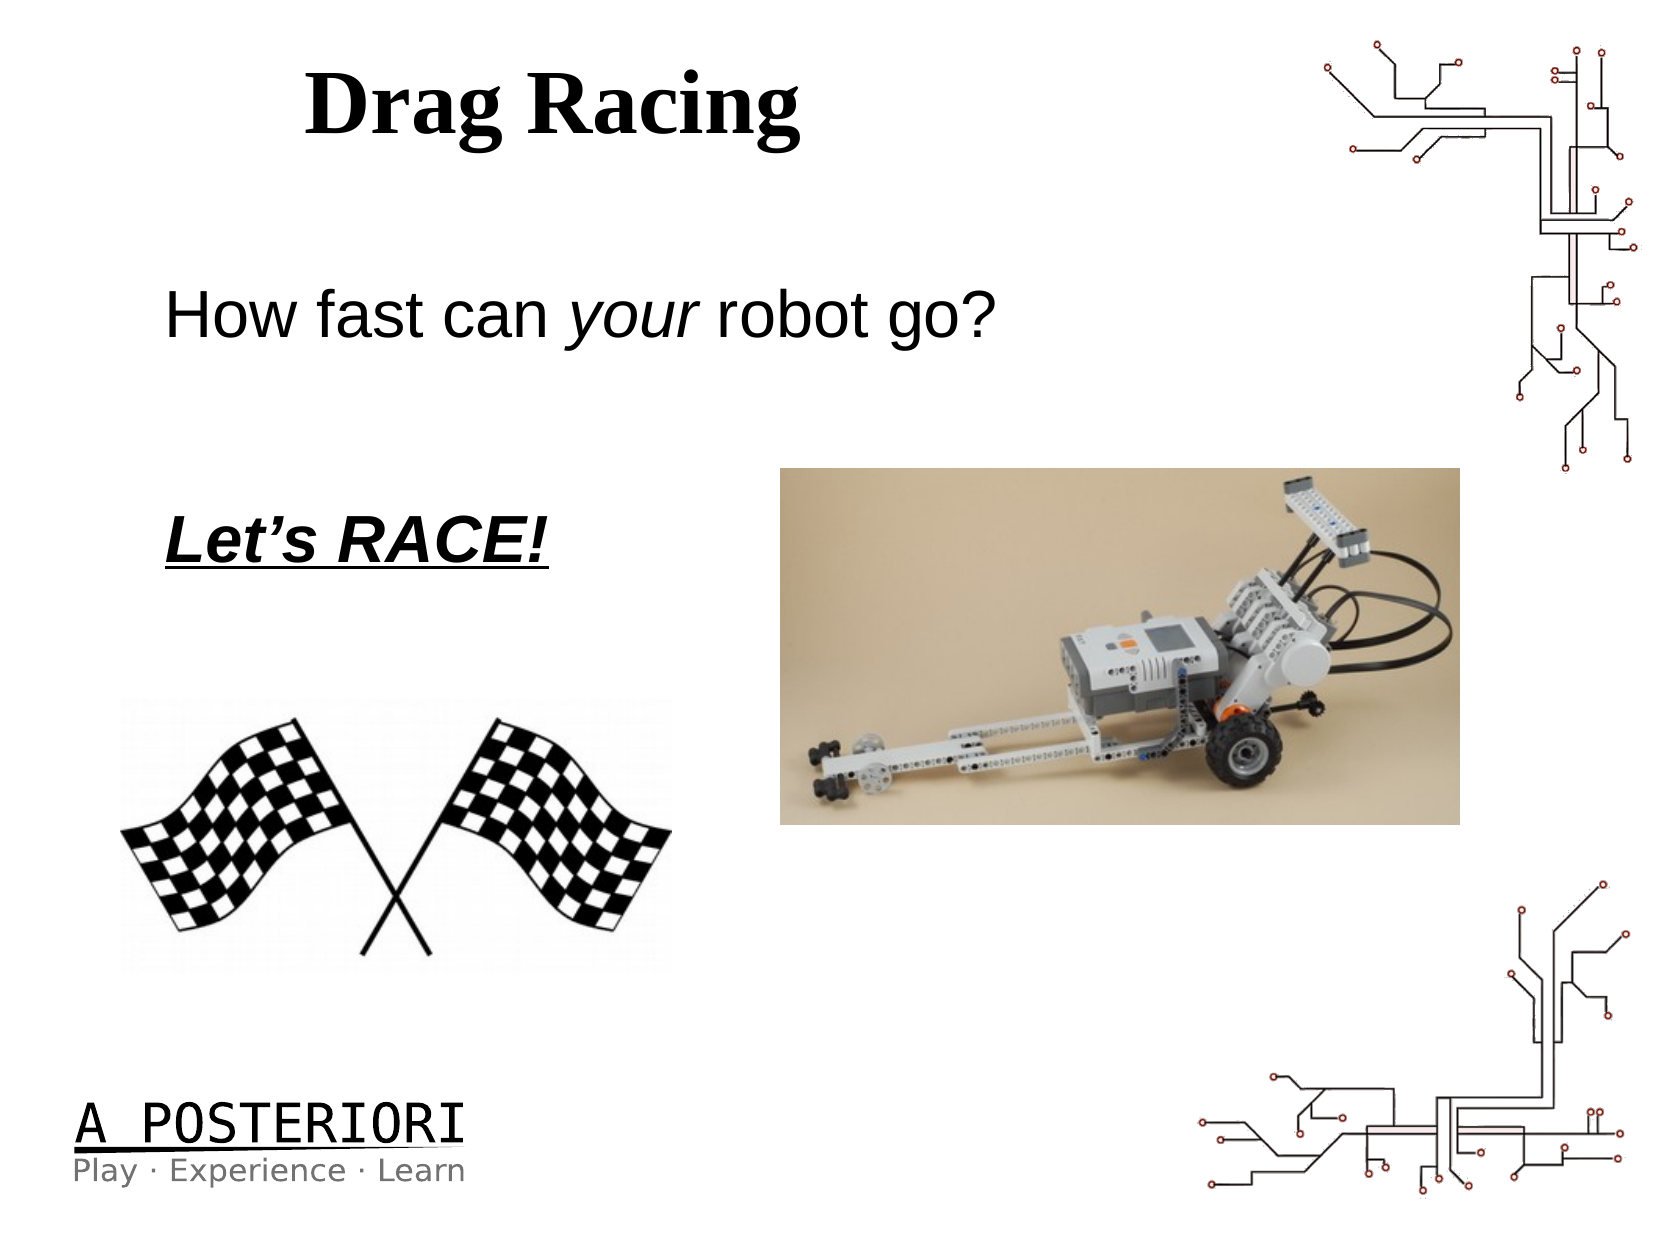

# Drag Racing
How fast can your robot go?
Let’s RACE!